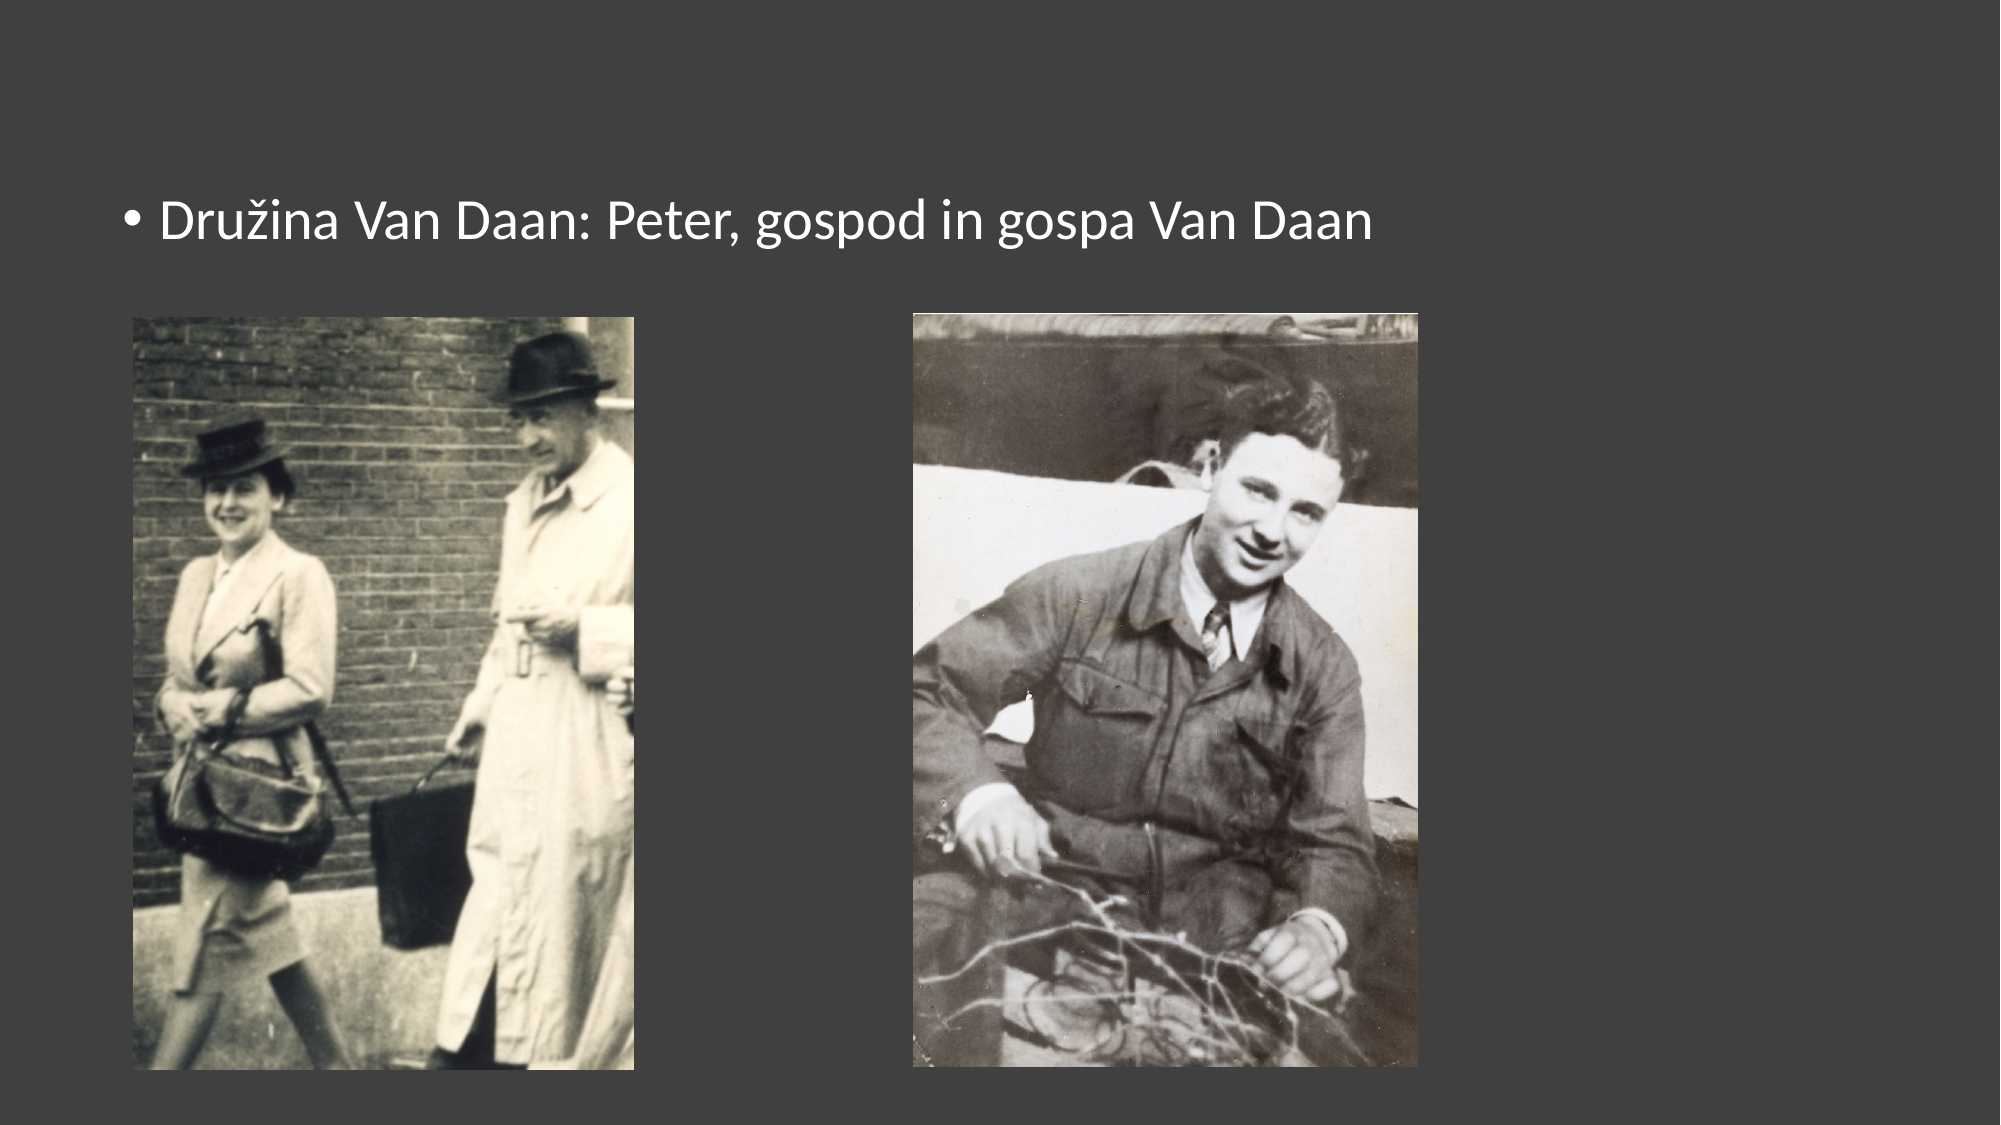

# Družina Van Daan: Peter, gospod in gospa Van Daan